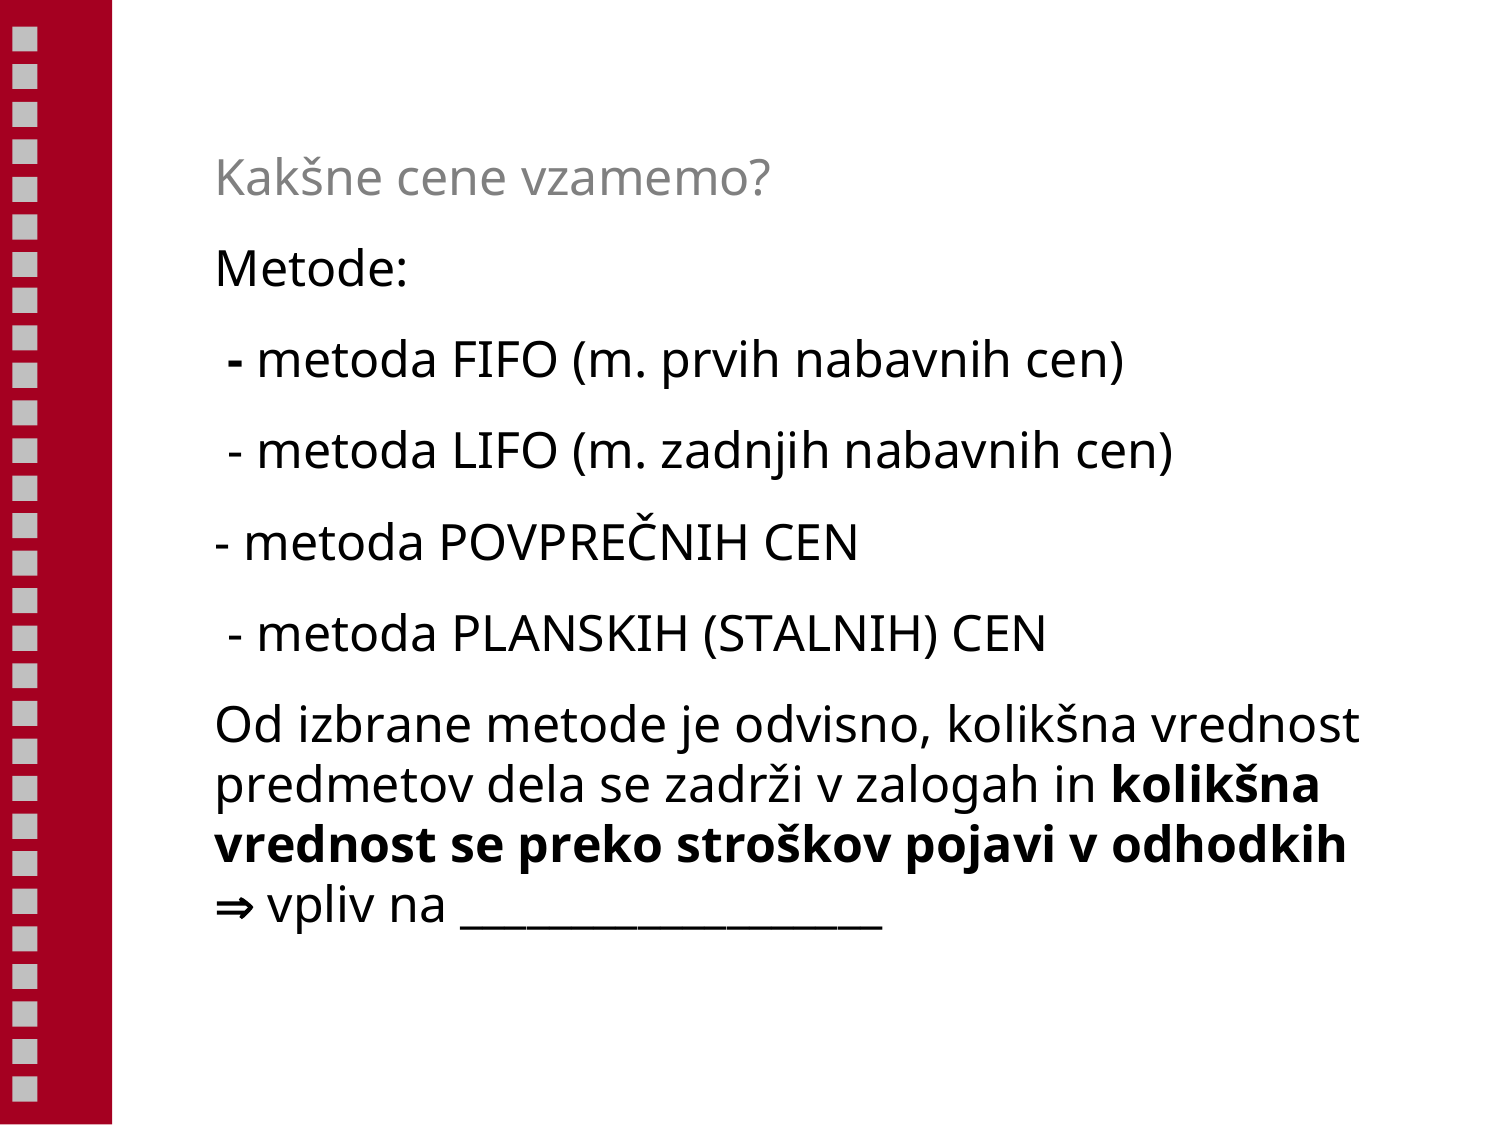

Kakšne cene vzamemo?
Metode:
 - metoda FIFO (m. prvih nabavnih cen)
 - metoda LIFO (m. zadnjih nabavnih cen)
- metoda POVPREČNIH CEN
 - metoda PLANSKIH (STALNIH) CEN
Od izbrane metode je odvisno, kolikšna vrednost predmetov dela se zadrži v zalogah in kolikšna vrednost se preko stroškov pojavi v odhodkih  vpliv na ___________________